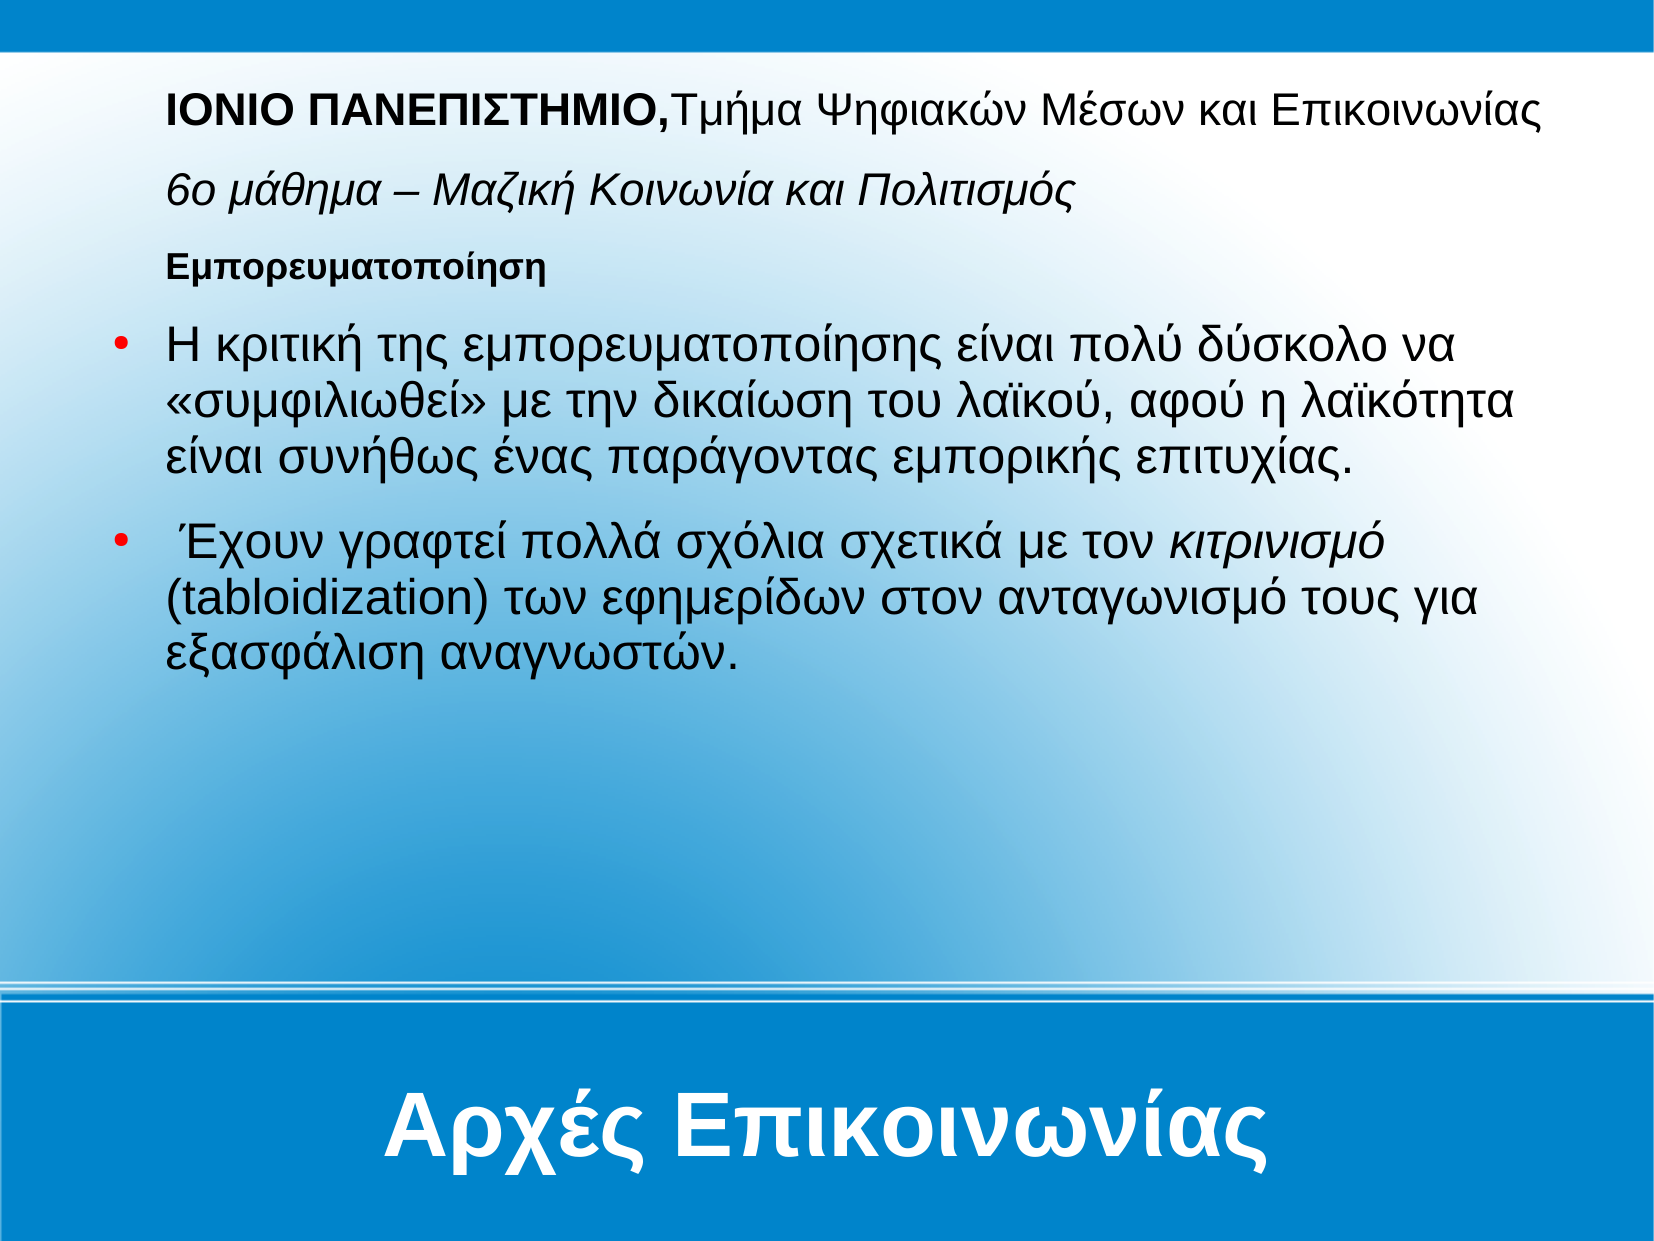

ΙΟΝΙΟ ΠΑΝΕΠΙΣΤΗΜΙΟ,Τμήμα Ψηφιακών Μέσων και Επικοινωνίας
6ο μάθημα – Μαζική Κοινωνία και Πολιτισμός
Εμπορευματοποίηση
Η κριτική της εμπορευματοποίησης είναι πολύ δύσκολο να «συμφιλιωθεί» με την δικαίωση του λαϊκού, αφού η λαϊκότητα είναι συνήθως ένας παράγοντας εμπορικής επιτυχίας.
 Έχουν γραφτεί πολλά σχόλια σχετικά με τον κιτρινισμό (tabloidization) των εφημερίδων στον ανταγωνισμό τους για εξασφάλιση αναγνωστών.
# Αρχές Επικοινωνίας